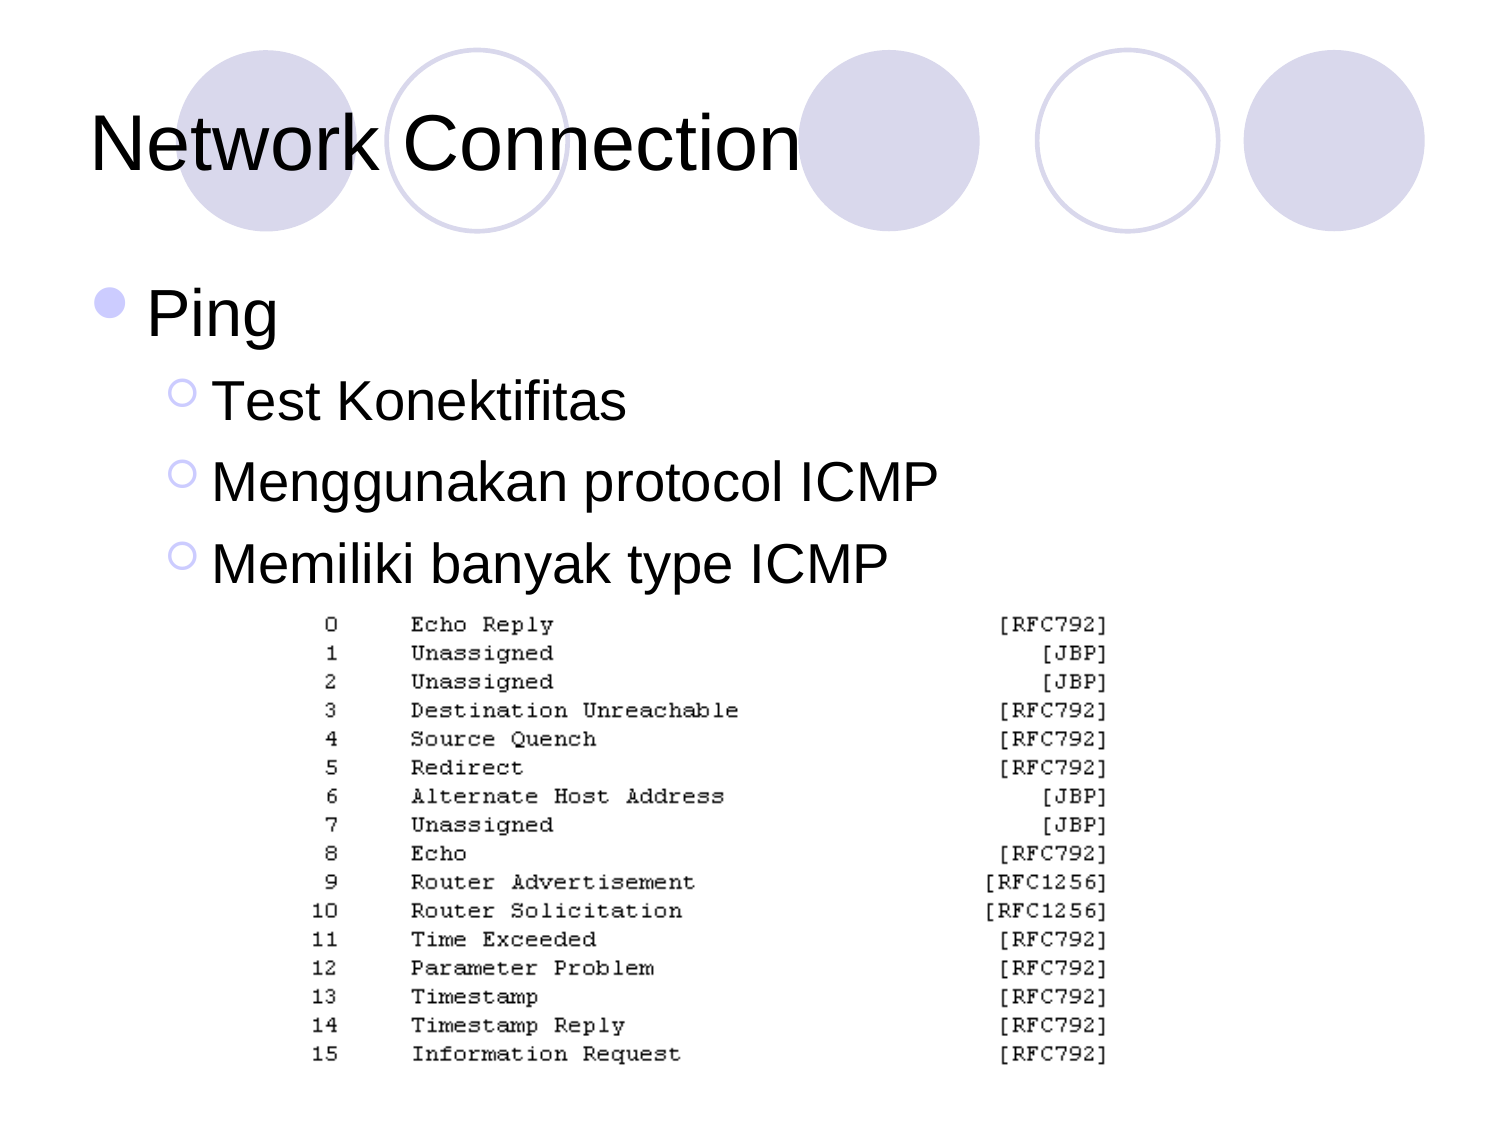

# Network Connection
Ping
Test Konektifitas
Menggunakan protocol ICMP
Memiliki banyak type ICMP